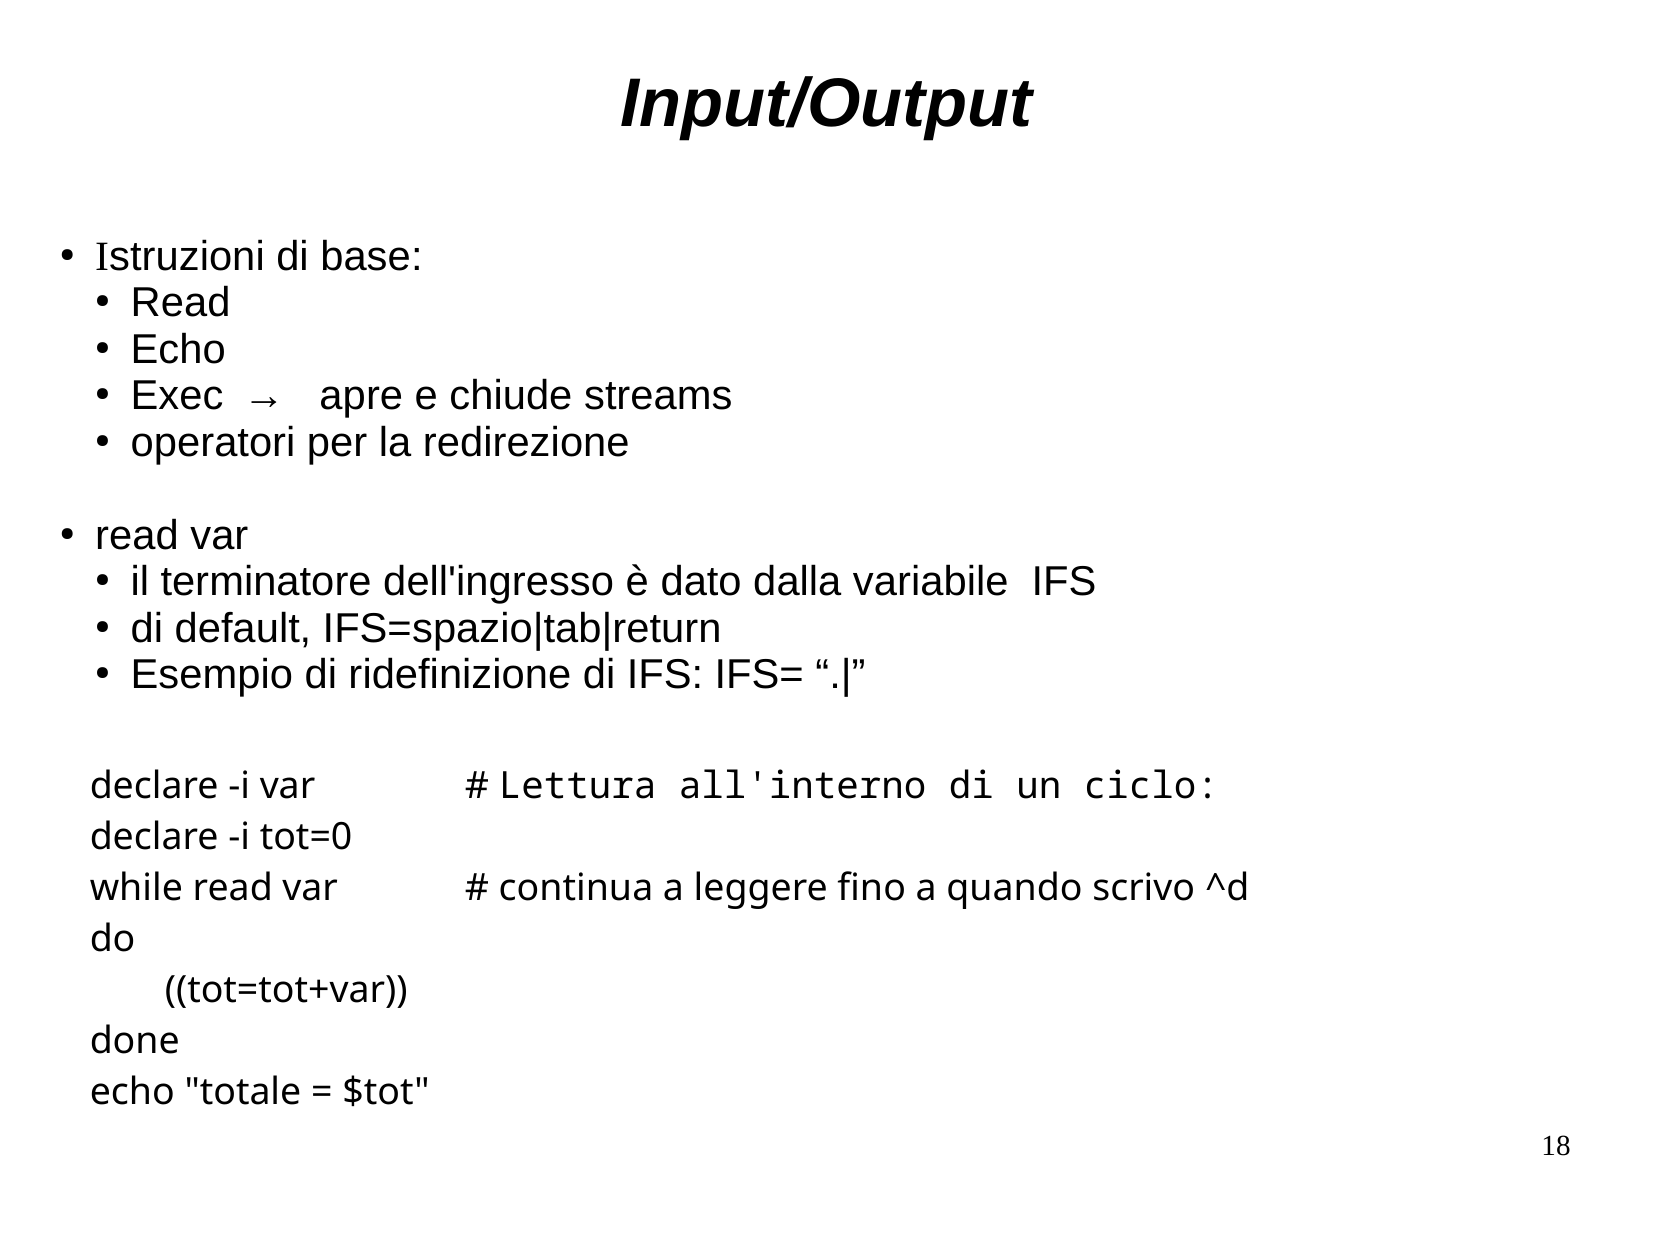

# Input/Output
Istruzioni di base:
Read
Echo
Exec	→ apre e chiude streams
operatori per la redirezione
read var
il terminatore dell'ingresso è dato dalla variabile IFS
di default, IFS=spazio|tab|return
Esempio di ridefinizione di IFS: IFS= “.|”
declare -i var		# Lettura all'interno di un ciclo:
declare -i tot=0
while read var		# continua a leggere fino a quando scrivo ^d
do
	((tot=tot+var))
done
echo "totale = $tot"
18